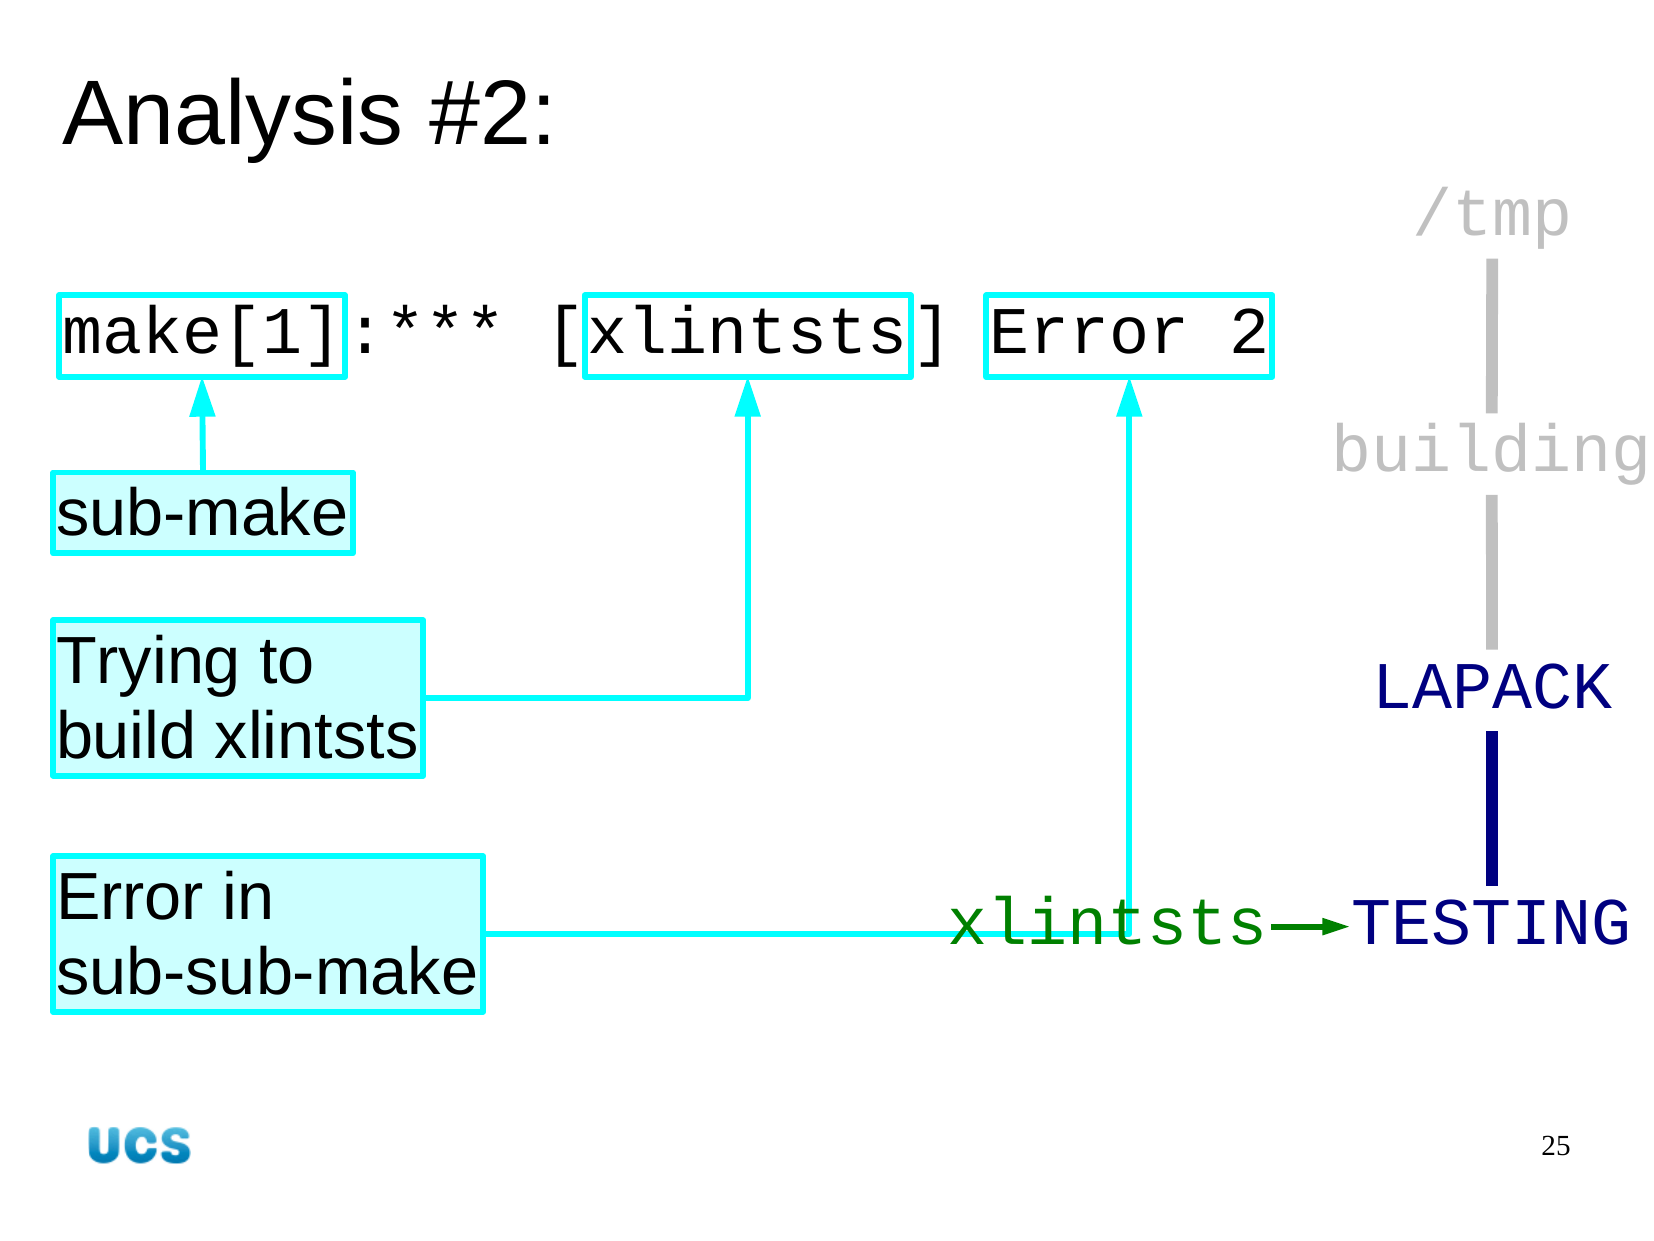

Analysis #2:
/tmp
make[1]
:*** [
xlintsts
]
Error 2
building
sub-make
Trying to
build xlintsts
LAPACK
Error in
sub-sub-make
xlintsts
TESTING
25